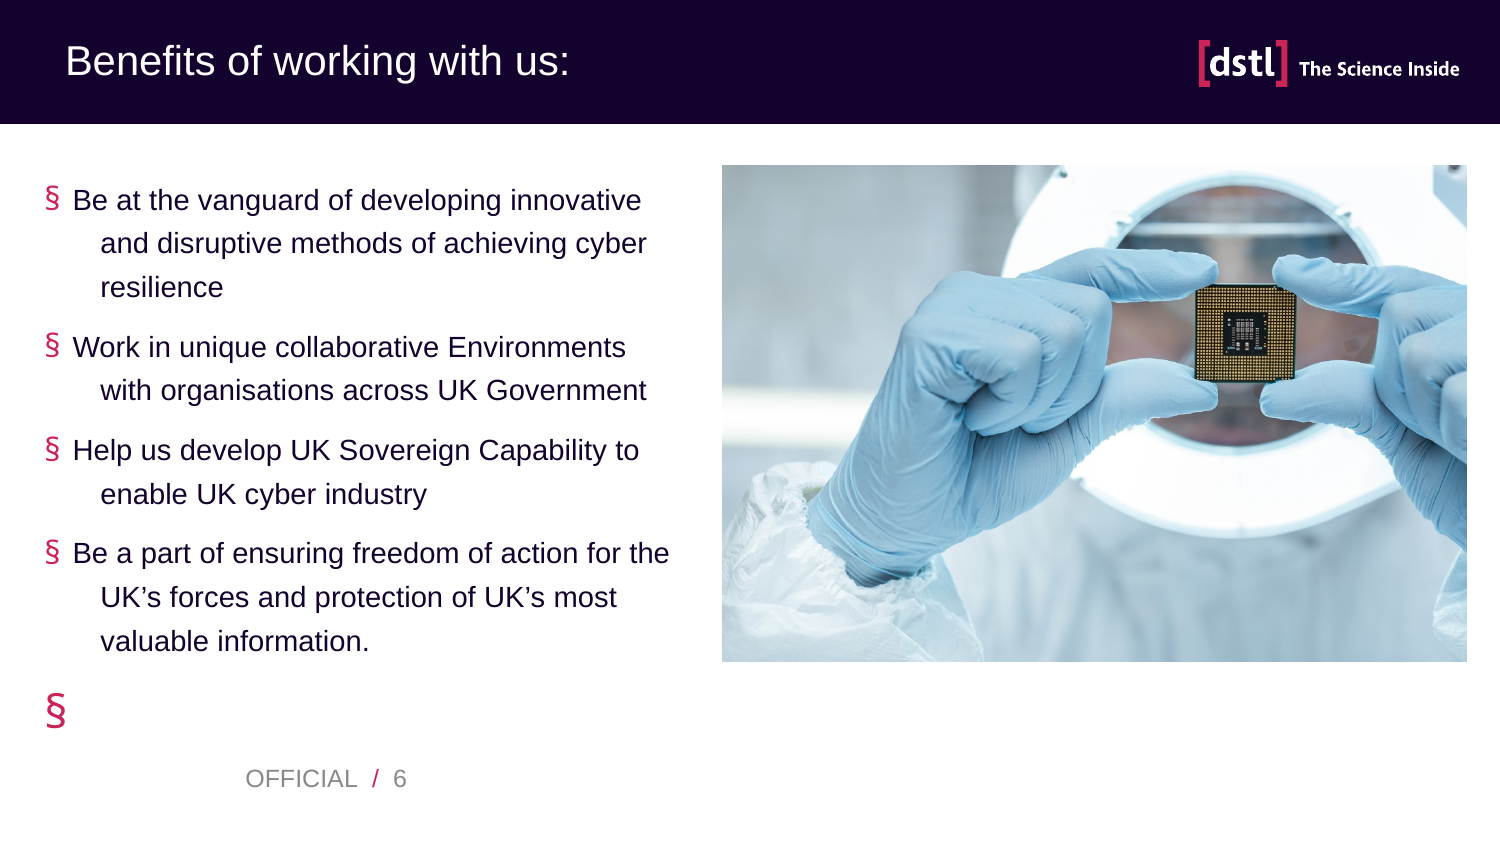

Benefits of working with us:
# Be at the vanguard of developing innovative and disruptive methods of achieving cyber resilience
Work in unique collaborative Environments with organisations across UK Government
Help us develop UK Sovereign Capability to enable UK cyber industry
Be a part of ensuring freedom of action for the UK’s forces and protection of UK’s most valuable information.
OFFICIAL /